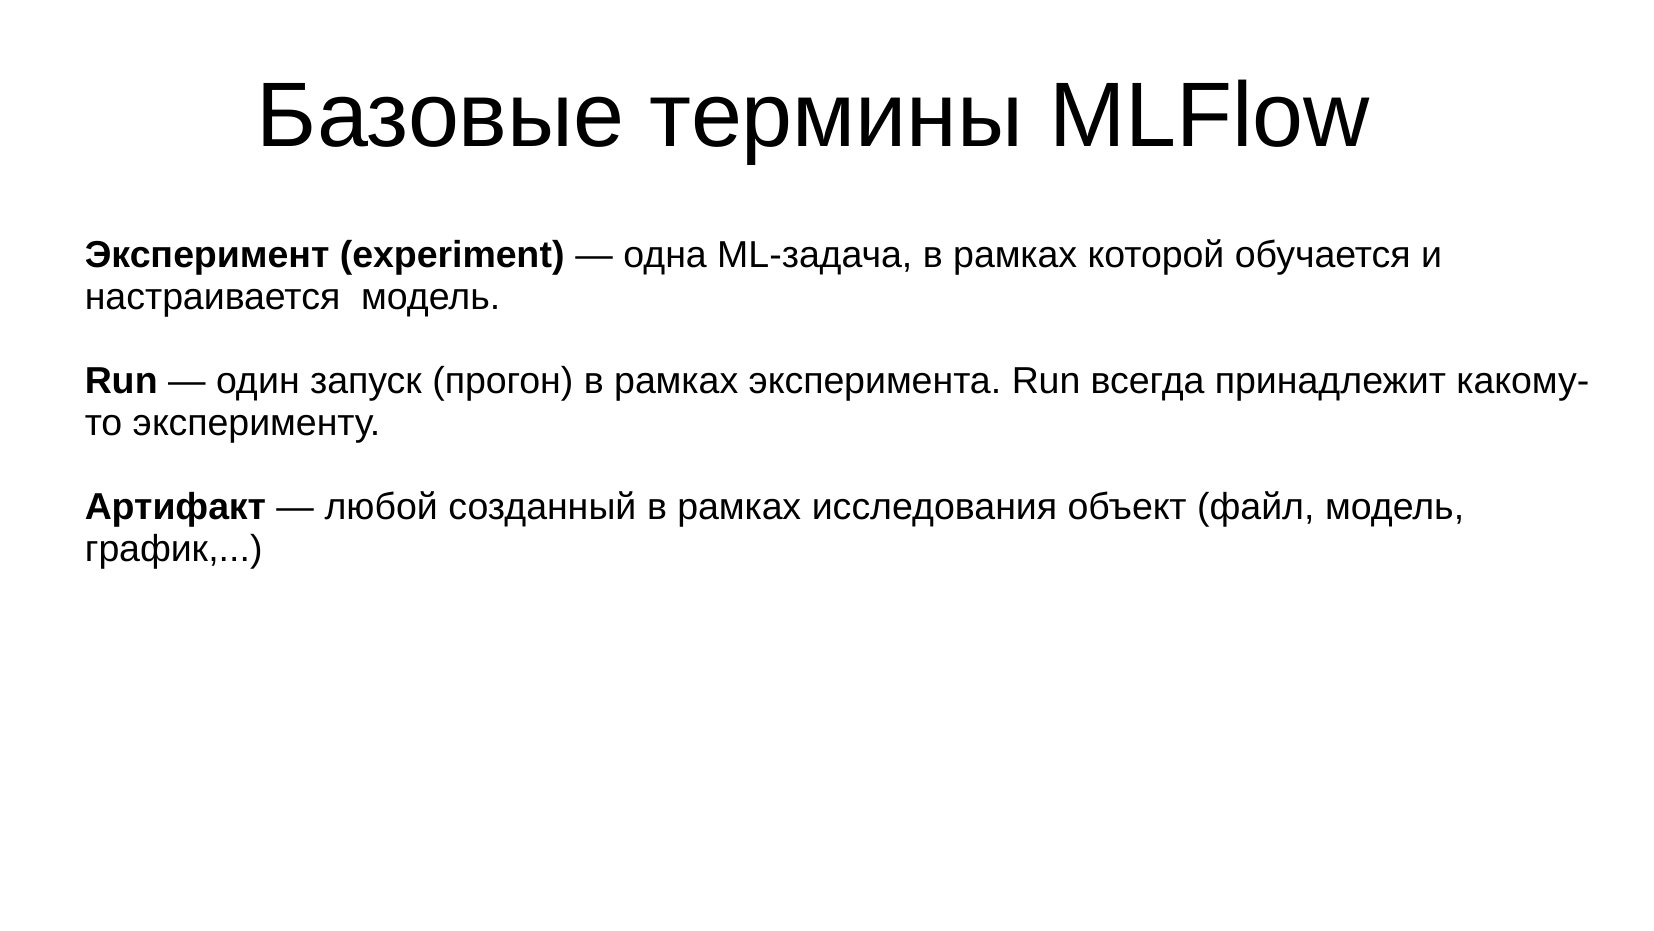

# Базовые термины MLFlow
Эксперимент (experiment) — одна ML-задача, в рамках которой обучается и настраивается модель.
Run — один запуск (прогон) в рамках эксперимента. Run всегда принадлежит какому-то эксперименту.
Артифакт — любой созданный в рамках исследования объект (файл, модель, график,...)